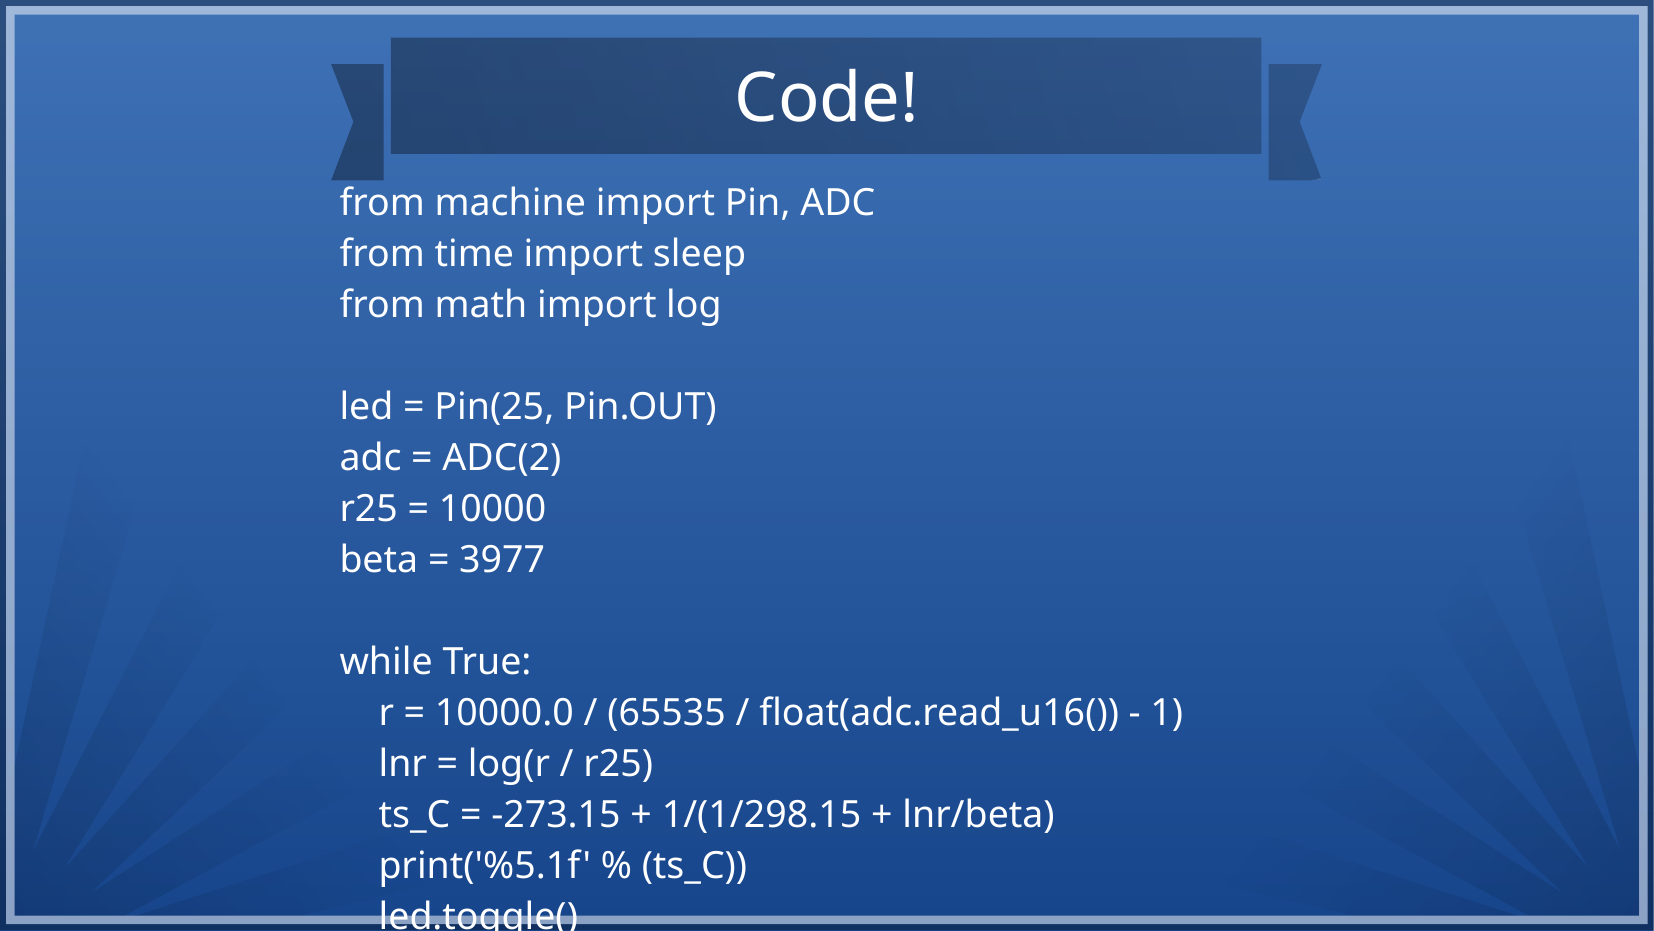

# Code!
from machine import Pin, ADC
from time import sleep
from math import log
led = Pin(25, Pin.OUT)
adc = ADC(2)
r25 = 10000
beta = 3977
while True:
 r = 10000.0 / (65535 / float(adc.read_u16()) - 1)
 lnr = log(r / r25)
 ts_C = -273.15 + 1/(1/298.15 + lnr/beta)
 print('%5.1f' % (ts_C))
 led.toggle()
 sleep(2)